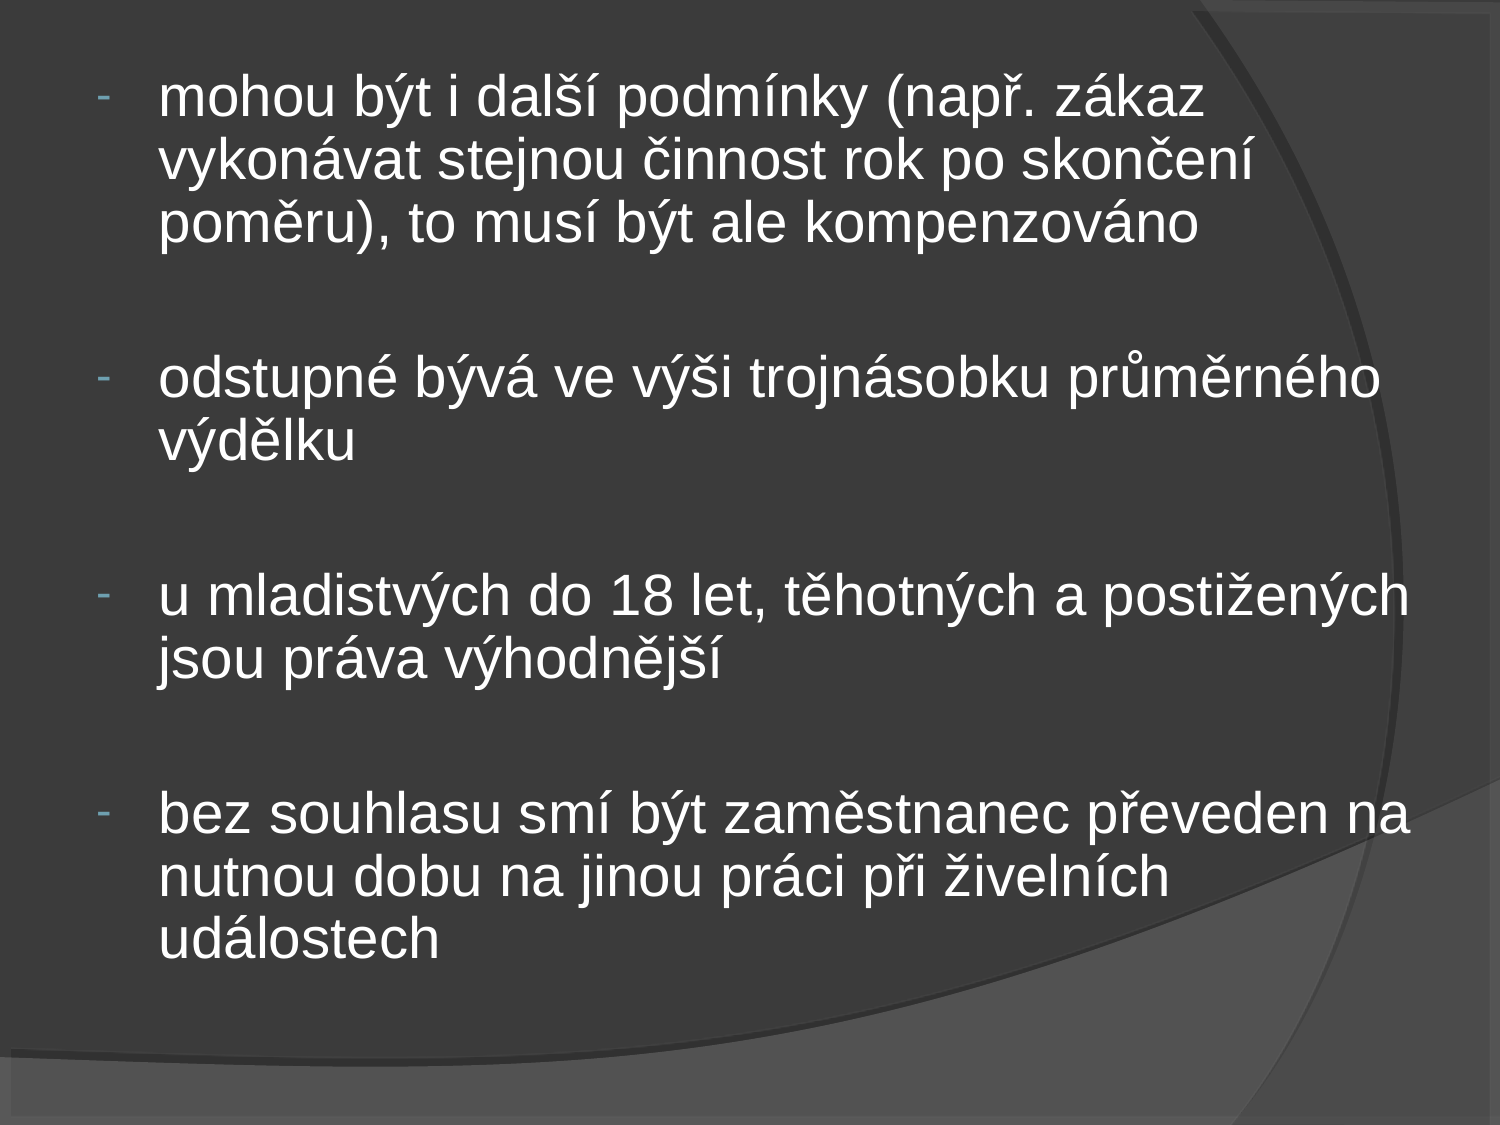

# mohou být i další podmínky (např. zákaz vykonávat stejnou činnost rok po skončení poměru), to musí být ale kompenzováno
odstupné bývá ve výši trojnásobku průměrného výdělku
u mladistvých do 18 let, těhotných a postižených jsou práva výhodnější
bez souhlasu smí být zaměstnanec převeden na nutnou dobu na jinou práci při živelních událostech